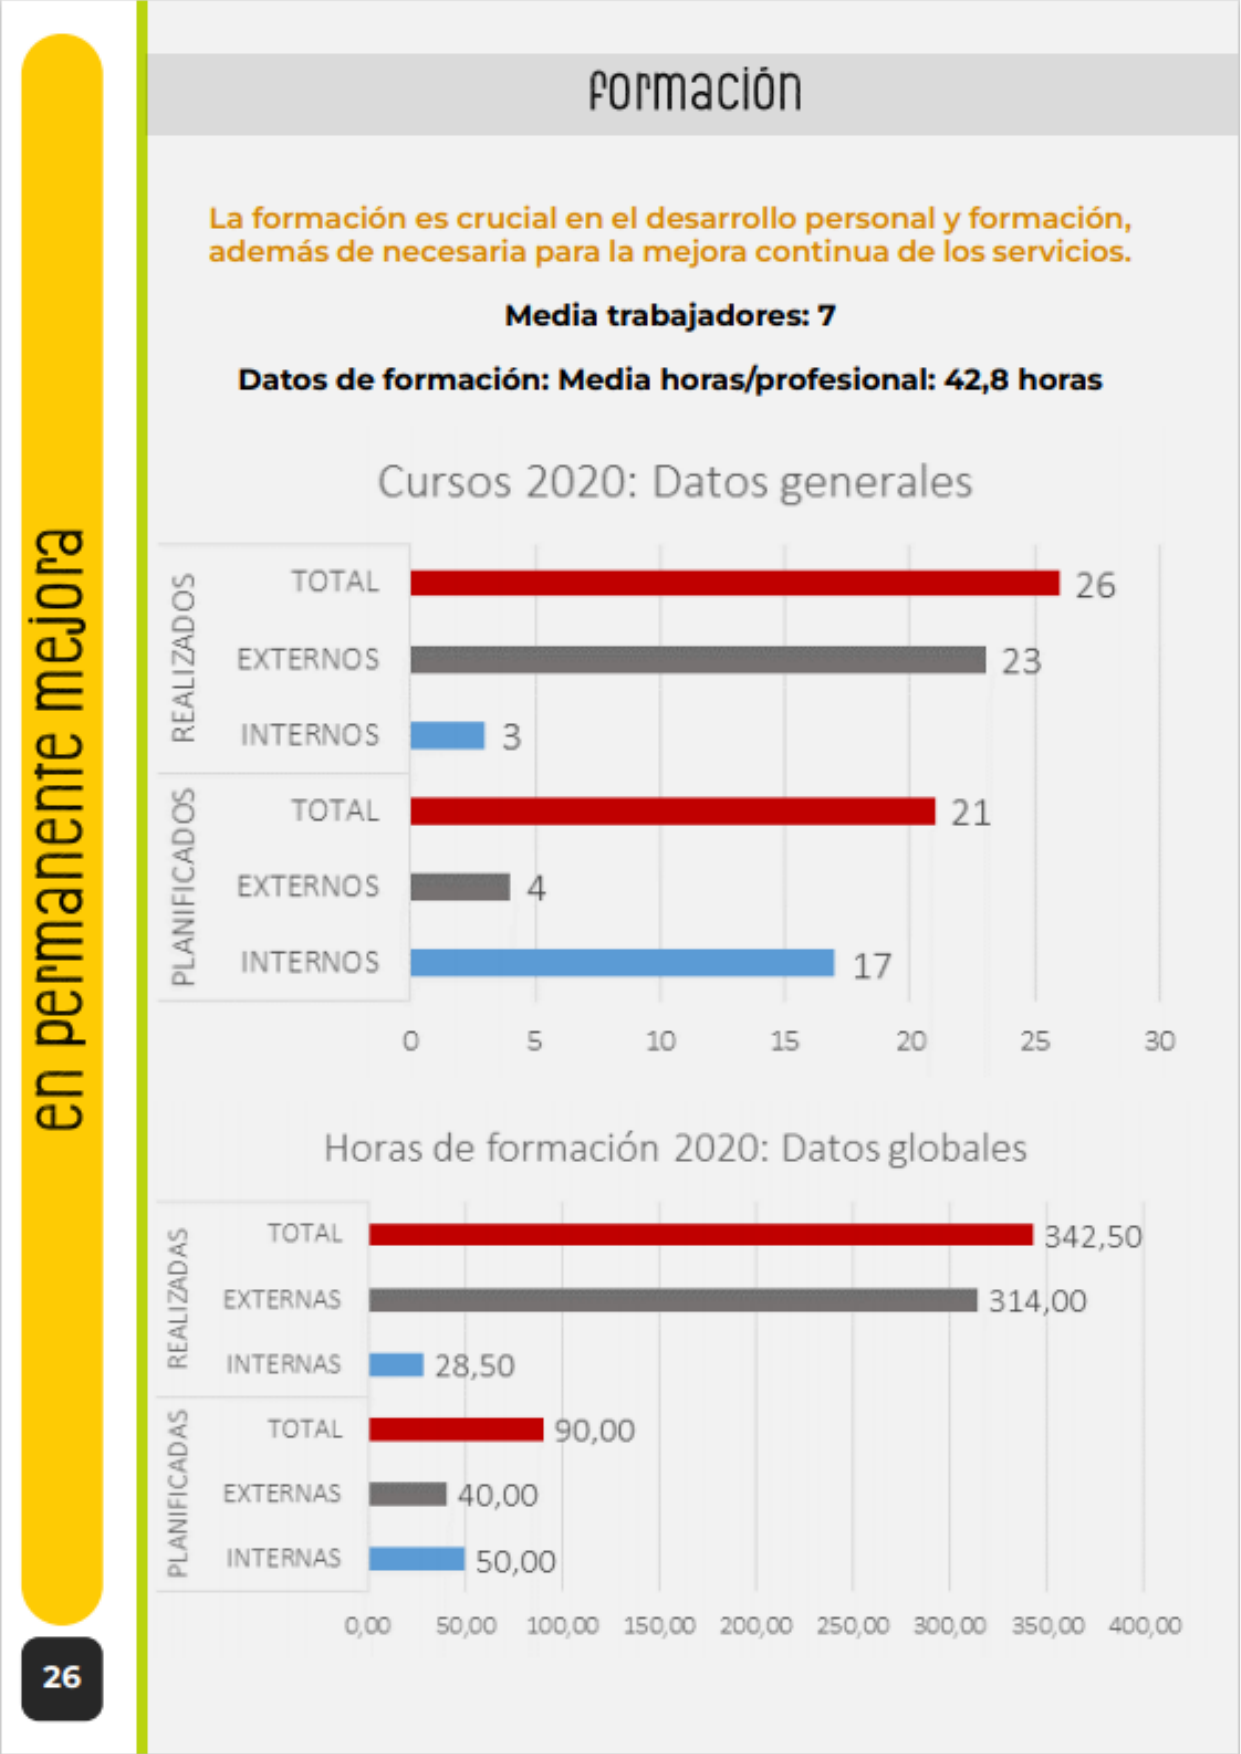

La formación es crucial en el desarrollo personal y formación,
además de necesaria para la mejora continua de los servicios.
Media trabajadores: 7
Datos de formación: Media horas/profesional: 42,8 horas
26